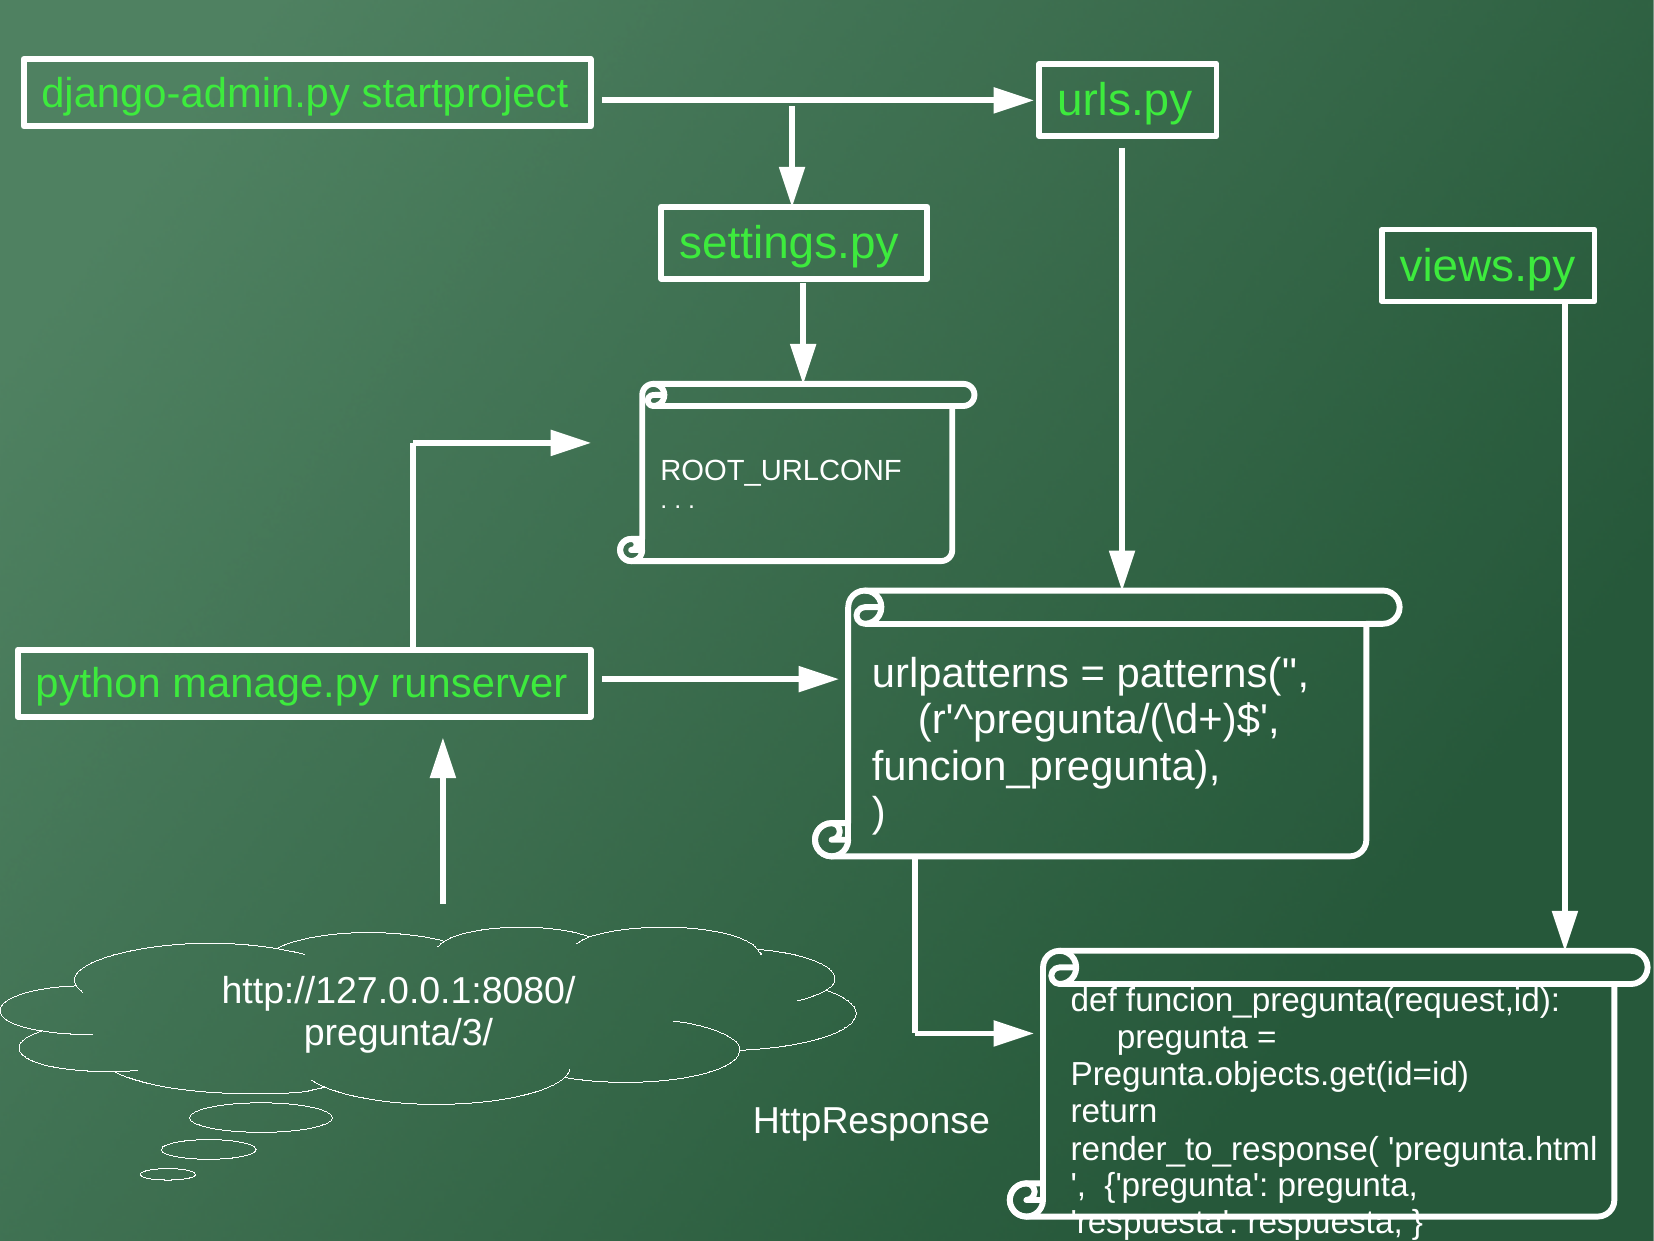

django-admin.py startproject
urls.py
settings.py
views.py
ROOT_URLCONF
. . .
urlpatterns = patterns('',
 (r'^pregunta/(\d+)$', funcion_pregunta),
)
python manage.py runserver
http://127.0.0.1:8080/pregunta/3/
def funcion_pregunta(request,id):
 pregunta = Pregunta.objects.get(id=id)
return render_to_response( 'pregunta.html', {'pregunta': pregunta, 'respuesta': respuesta, }
HttpResponse